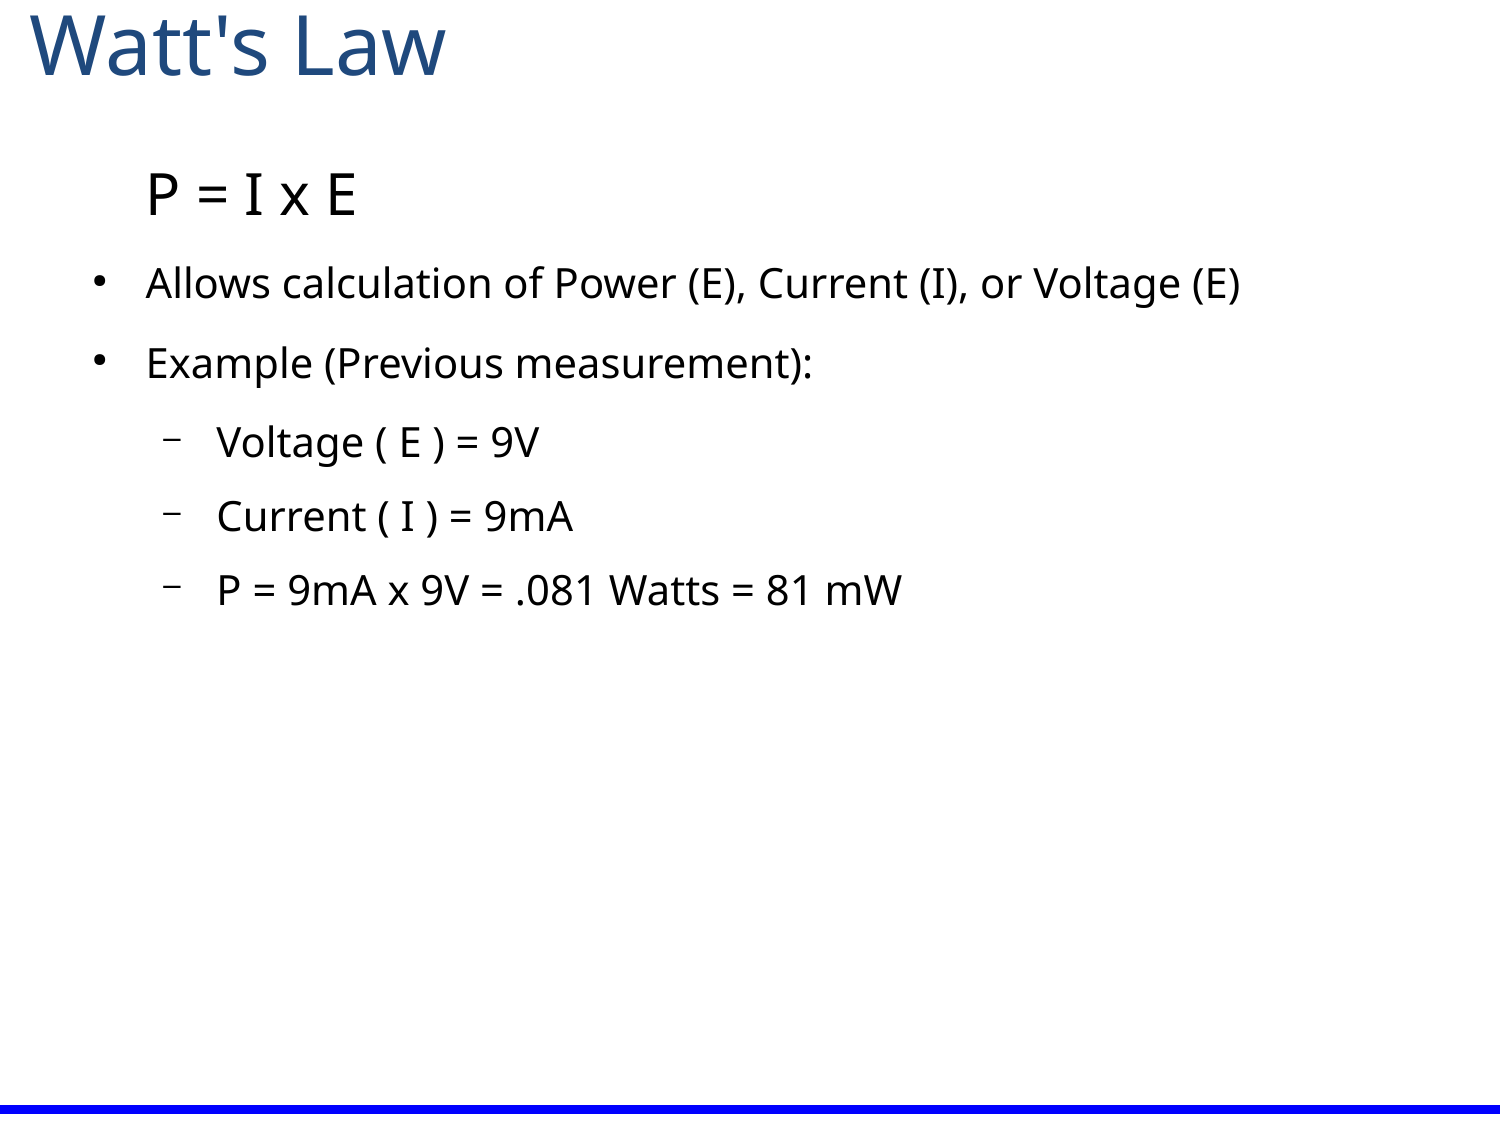

# Watt's Law
P = I x E
Allows calculation of Power (E), Current (I), or Voltage (E)
Example (Previous measurement):
Voltage ( E ) = 9V
Current ( I ) = 9mA
P = 9mA x 9V = .081 Watts = 81 mW